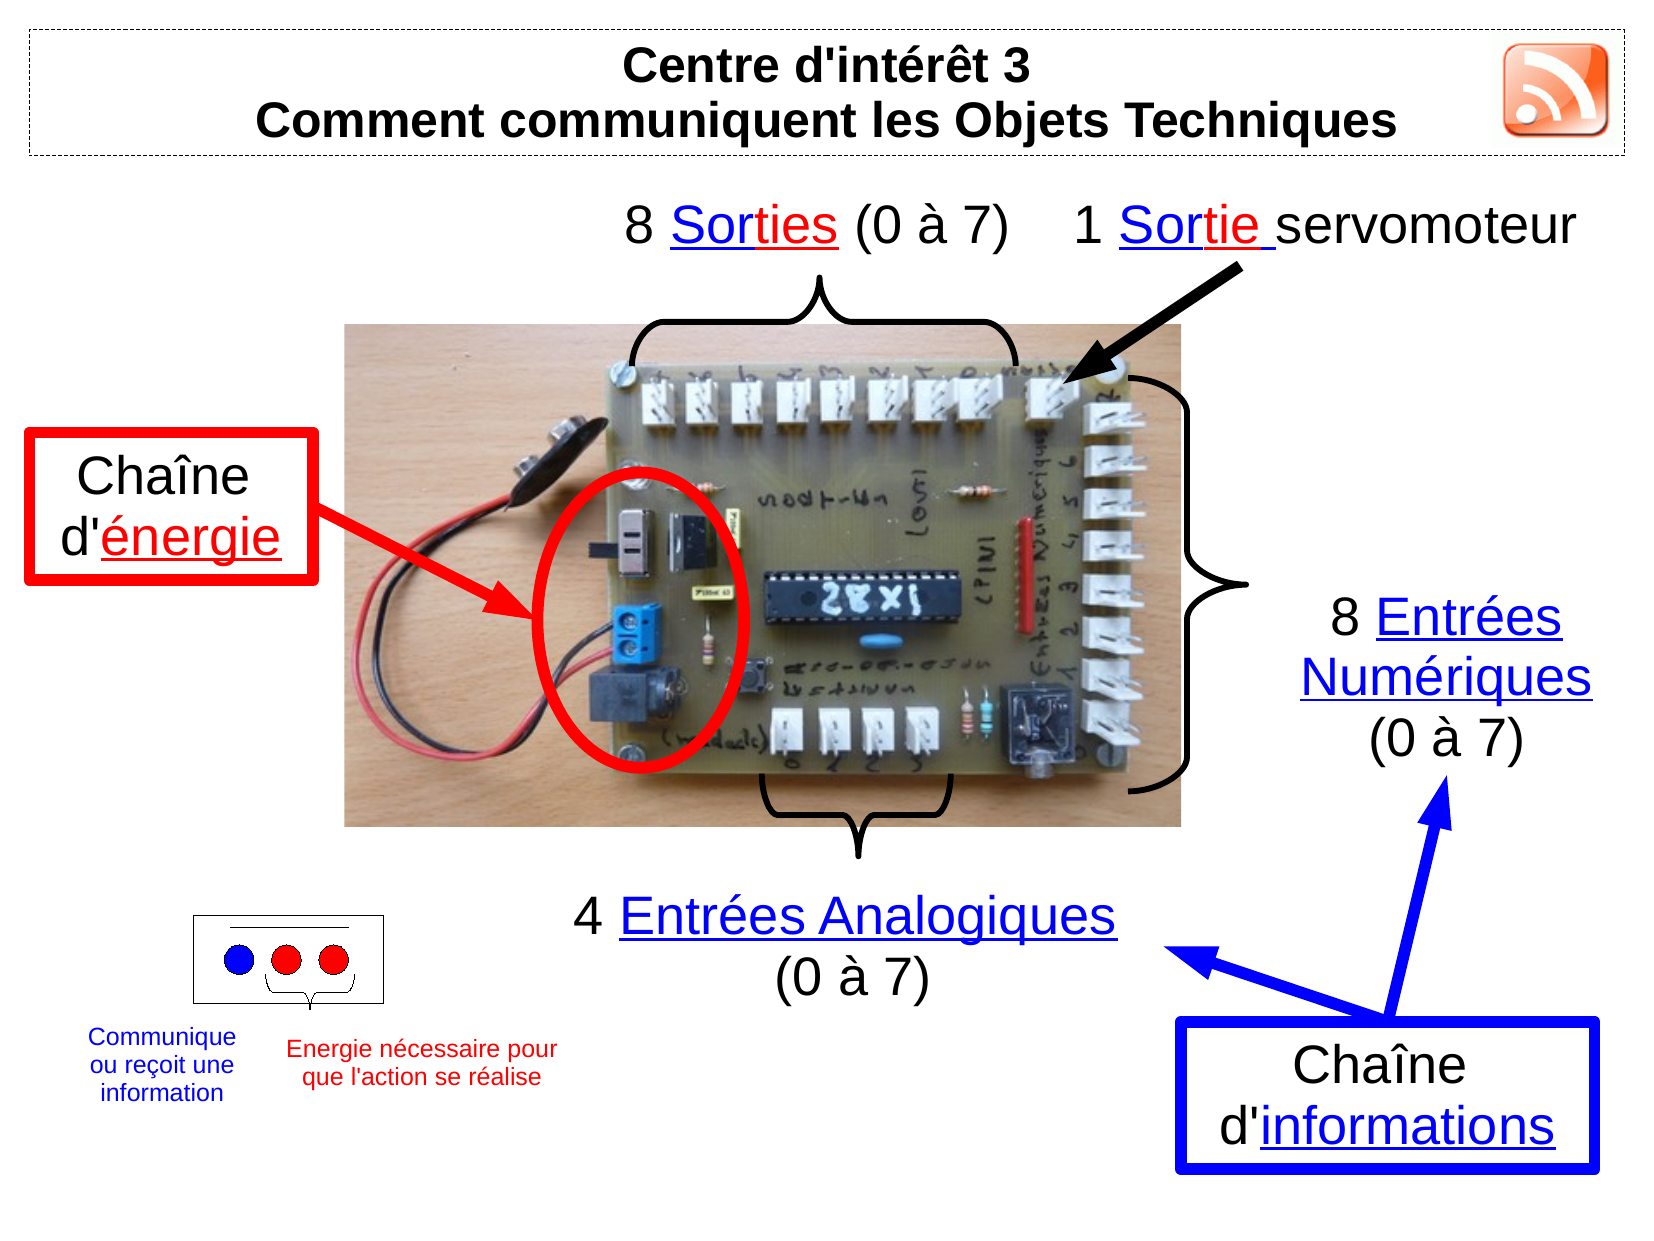

Centre d'intérêt 3
Comment communiquent les Objets Techniques
8 Sorties (0 à 7)
1 Sortie servomoteur
Chaîne
d'énergie
8 Entrées Numériques
(0 à 7)
4 Entrées Analogiques
(0 à 7)
Communique ou reçoit une information
Energie nécessaire pour que l'action se réalise
Chaîne
d'informations